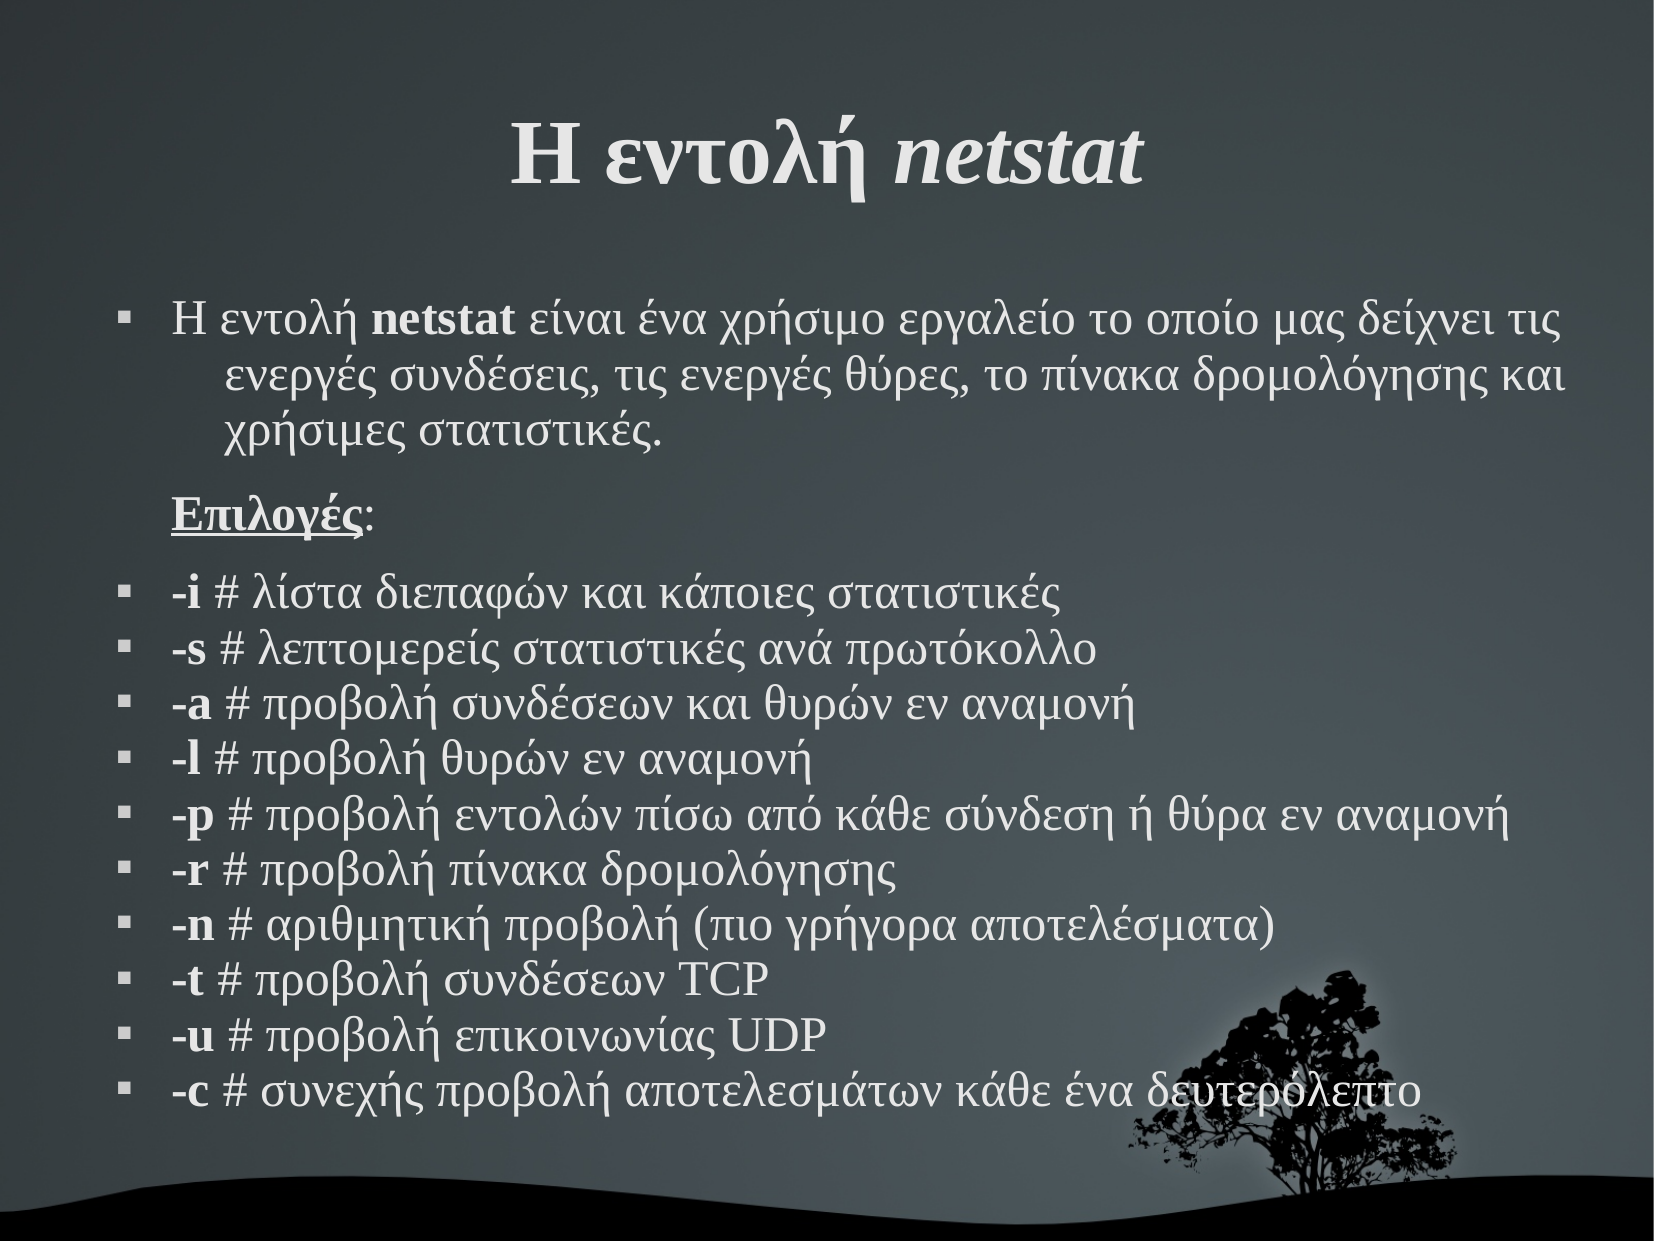

# Η εντολή netstat
Η εντολή netstat είναι ένα χρήσιμο εργαλείο το οποίο μας δείχνει τις ενεργές συνδέσεις, τις ενεργές θύρες, το πίνακα δρομολόγησης και χρήσιμες στατιστικές.
Επιλογές:
-i # λίστα διεπαφών και κάποιες στατιστικές
-s # λεπτομερείς στατιστικές ανά πρωτόκολλο
-a # προβολή συνδέσεων και θυρών εν αναμονή
-l # προβολή θυρών εν αναμονή
-p # προβολή εντολών πίσω από κάθε σύνδεση ή θύρα εν αναμονή
-r # προβολή πίνακα δρομολόγησης
-n # αριθμητική προβολή (πιο γρήγορα αποτελέσματα)
-t # προβολή συνδέσεων TCP
-u # προβολή επικοινωνίας UDP
-c # συνεχής προβολή αποτελεσμάτων κάθε ένα δευτερόλεπτο